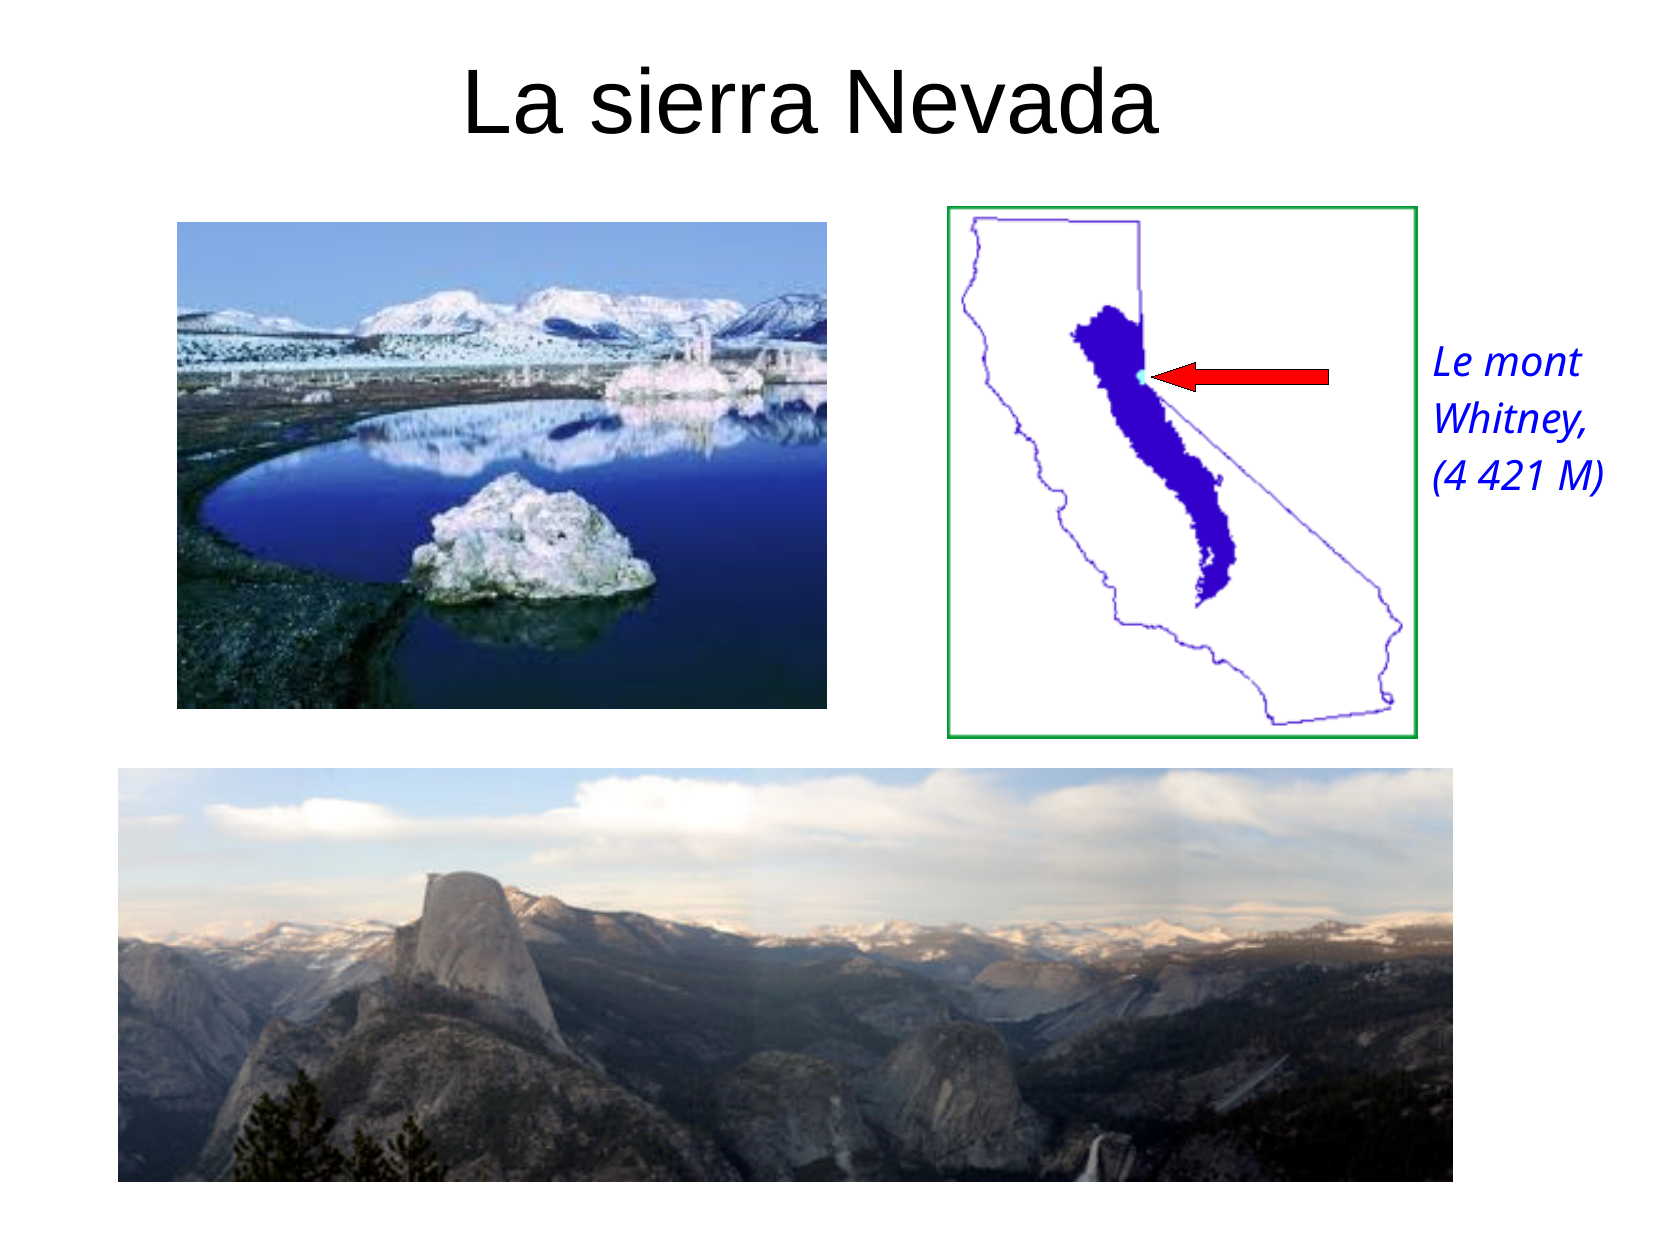

# La sierra Nevada
Le mont Whitney,
(4 421 M)